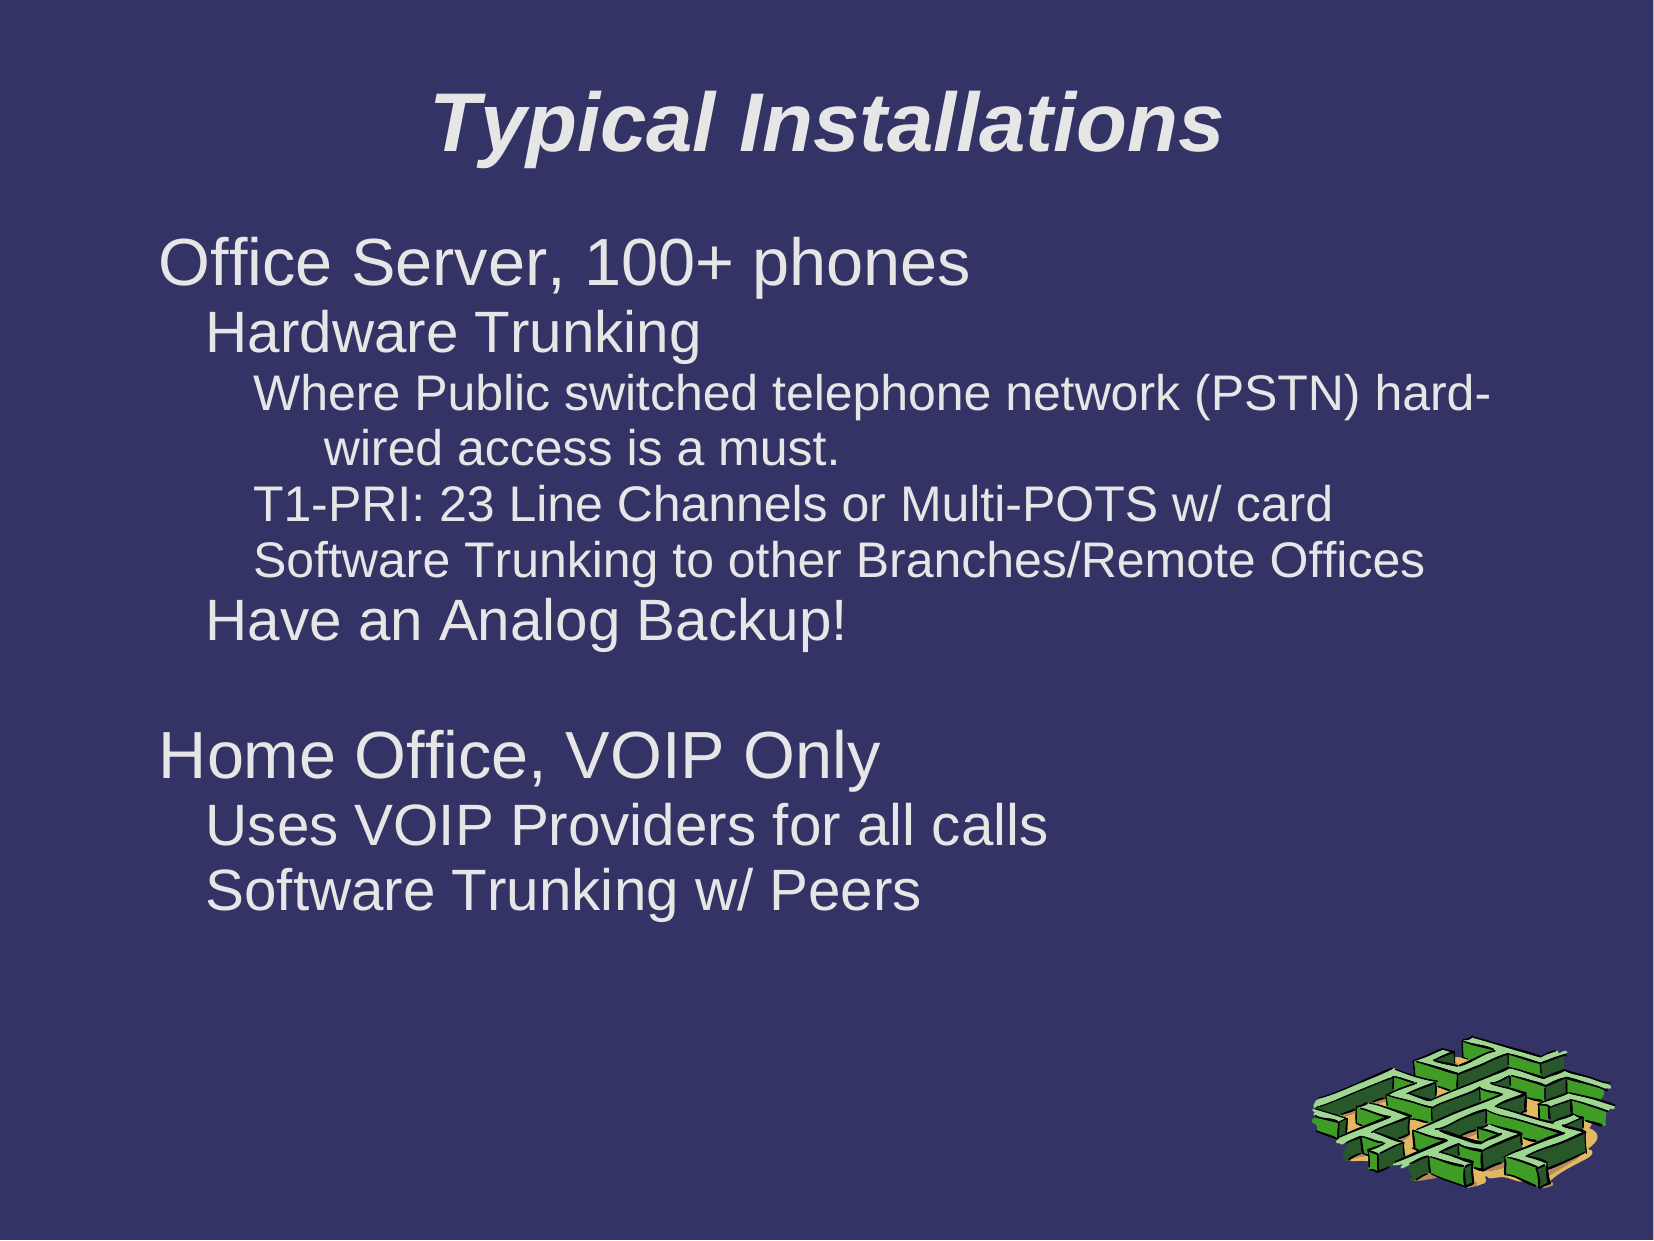

# Typical Installations
Office Server, 100+ phones
Hardware Trunking
Where Public switched telephone network (PSTN) hard-wired access is a must.
T1-PRI: 23 Line Channels or Multi-POTS w/ card
Software Trunking to other Branches/Remote Offices
Have an Analog Backup!
Home Office, VOIP Only
Uses VOIP Providers for all calls
Software Trunking w/ Peers